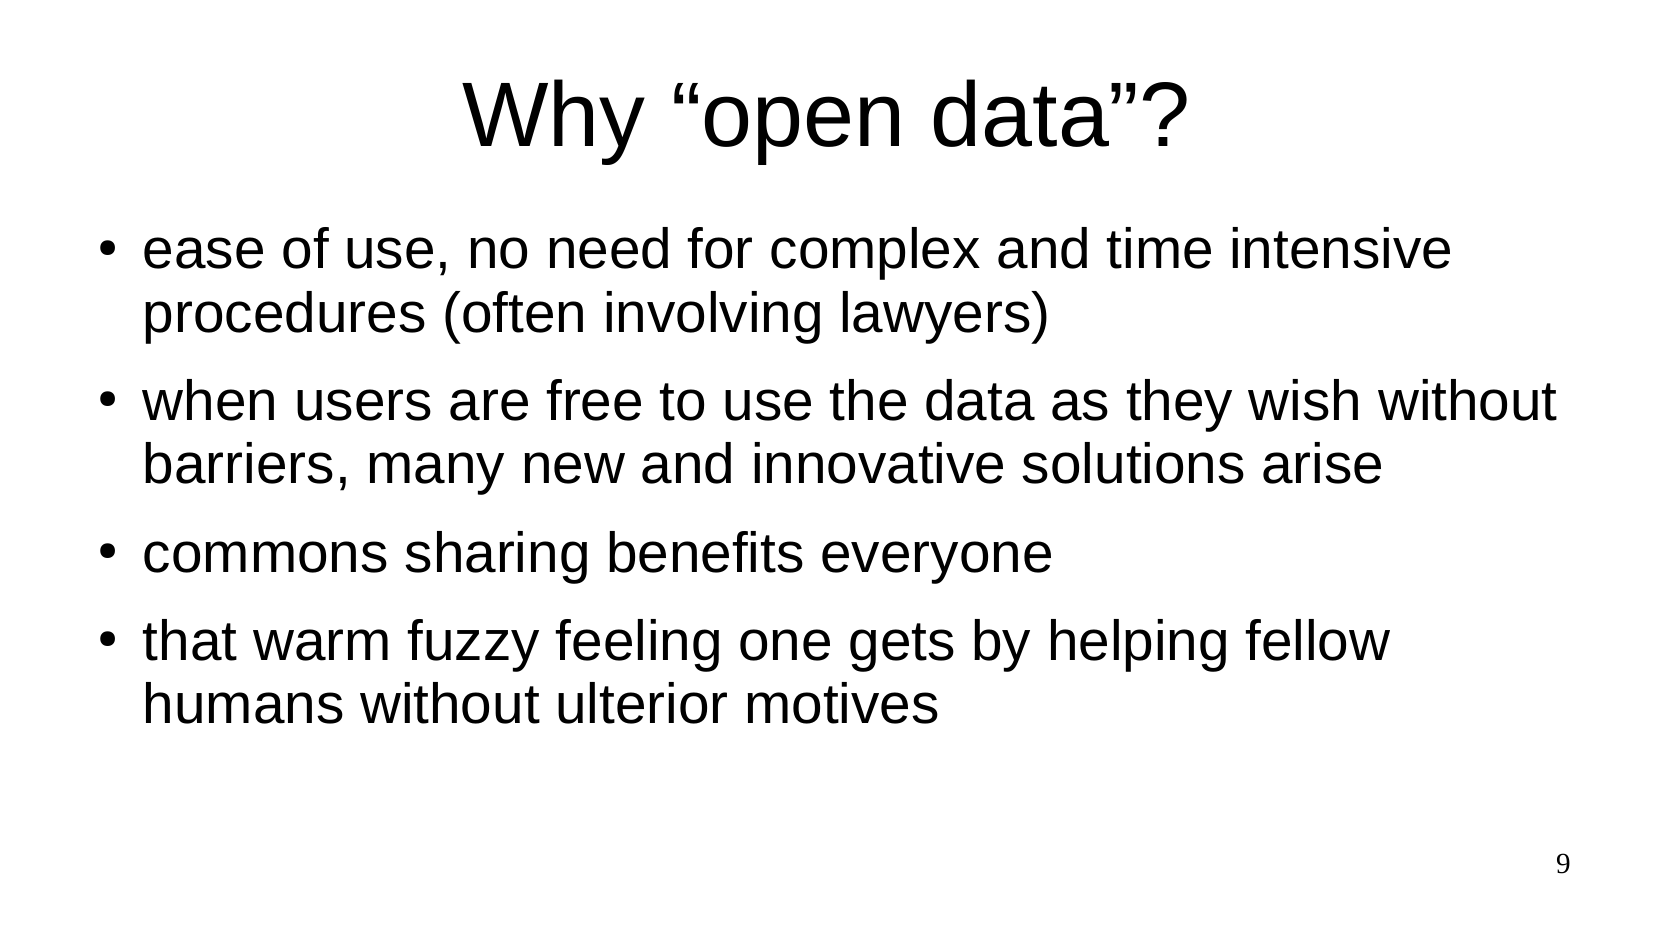

# Why “open data”?
ease of use, no need for complex and time intensive procedures (often involving lawyers)
when users are free to use the data as they wish without barriers, many new and innovative solutions arise
commons sharing benefits everyone
that warm fuzzy feeling one gets by helping fellow humans without ulterior motives
9